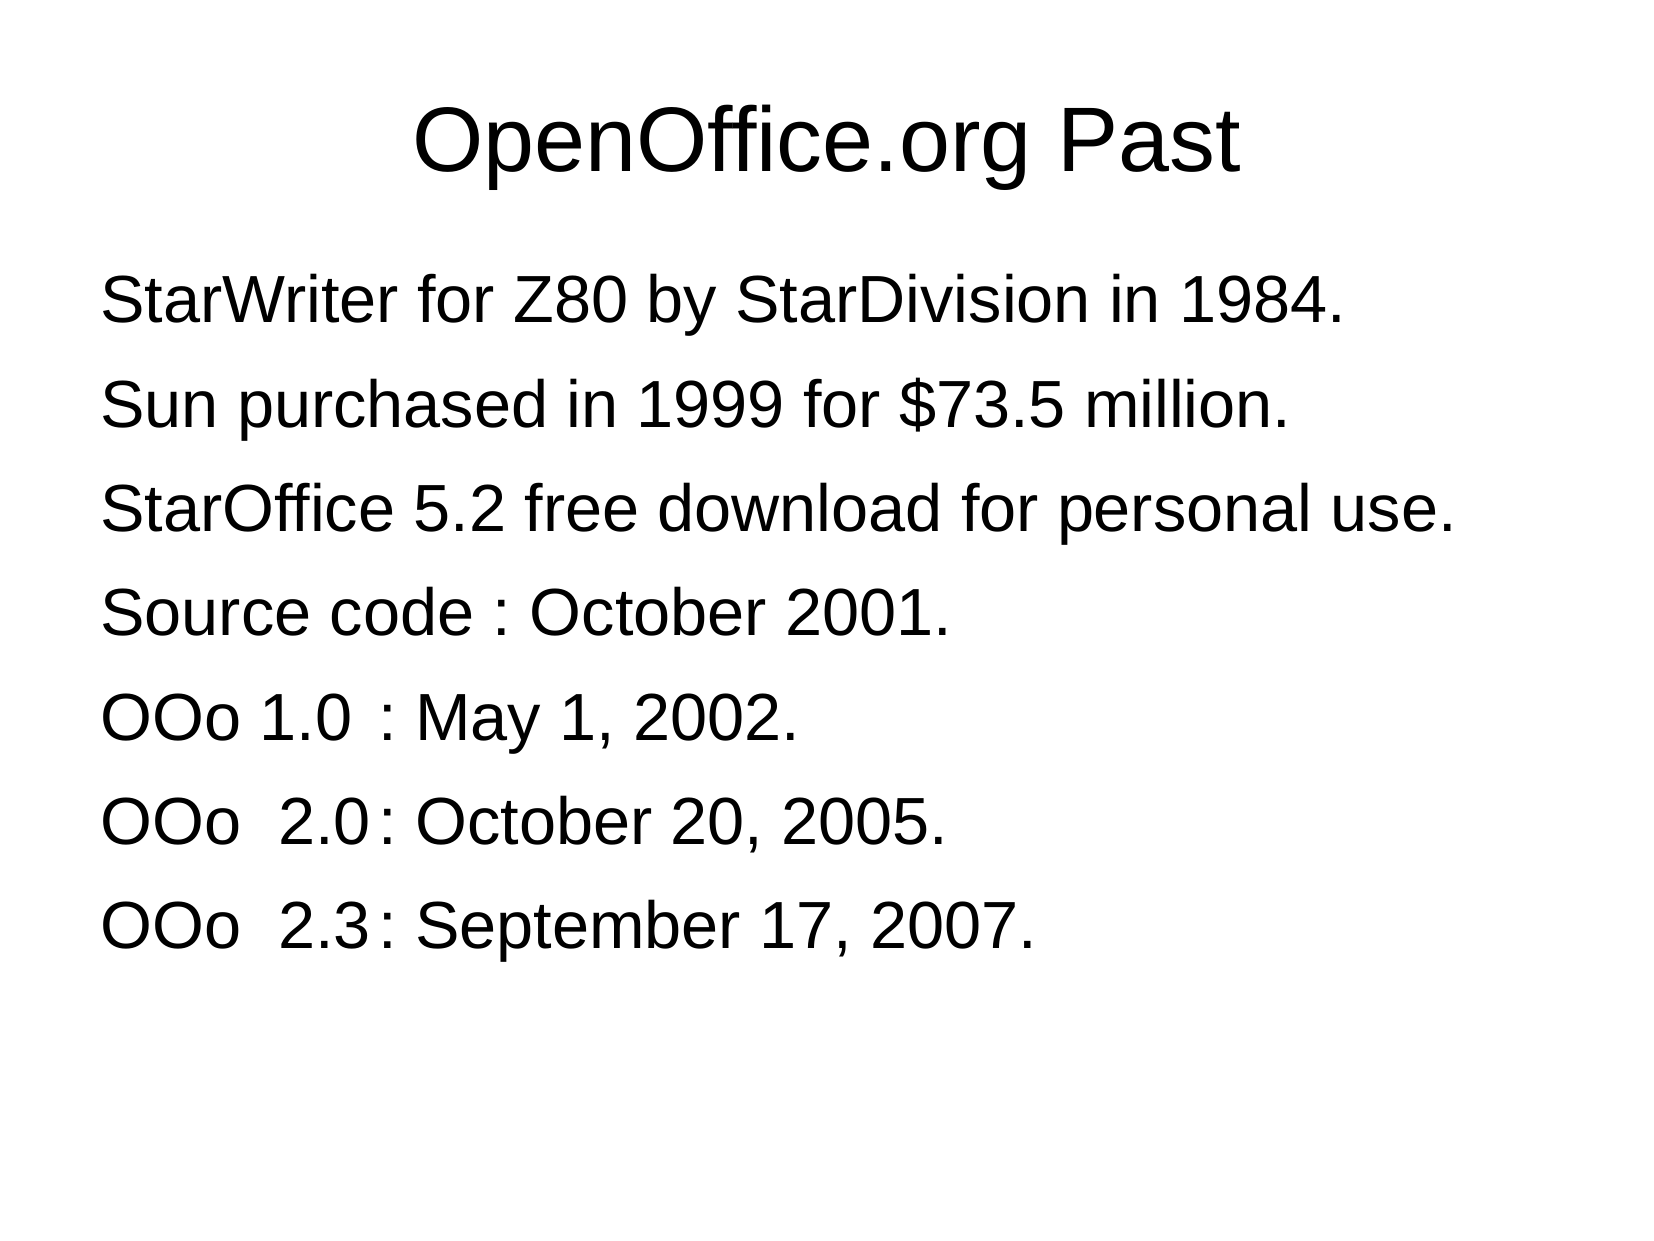

# OpenOffice.org Past
StarWriter for Z80 by StarDivision in 1984.
Sun purchased in 1999 for $73.5 million.
StarOffice 5.2 free download for personal use.
Source code : October 2001.
OOo 1.0	: May 1, 2002.
OOo 2.0	: October 20, 2005.
OOo 2.3	: September 17, 2007.